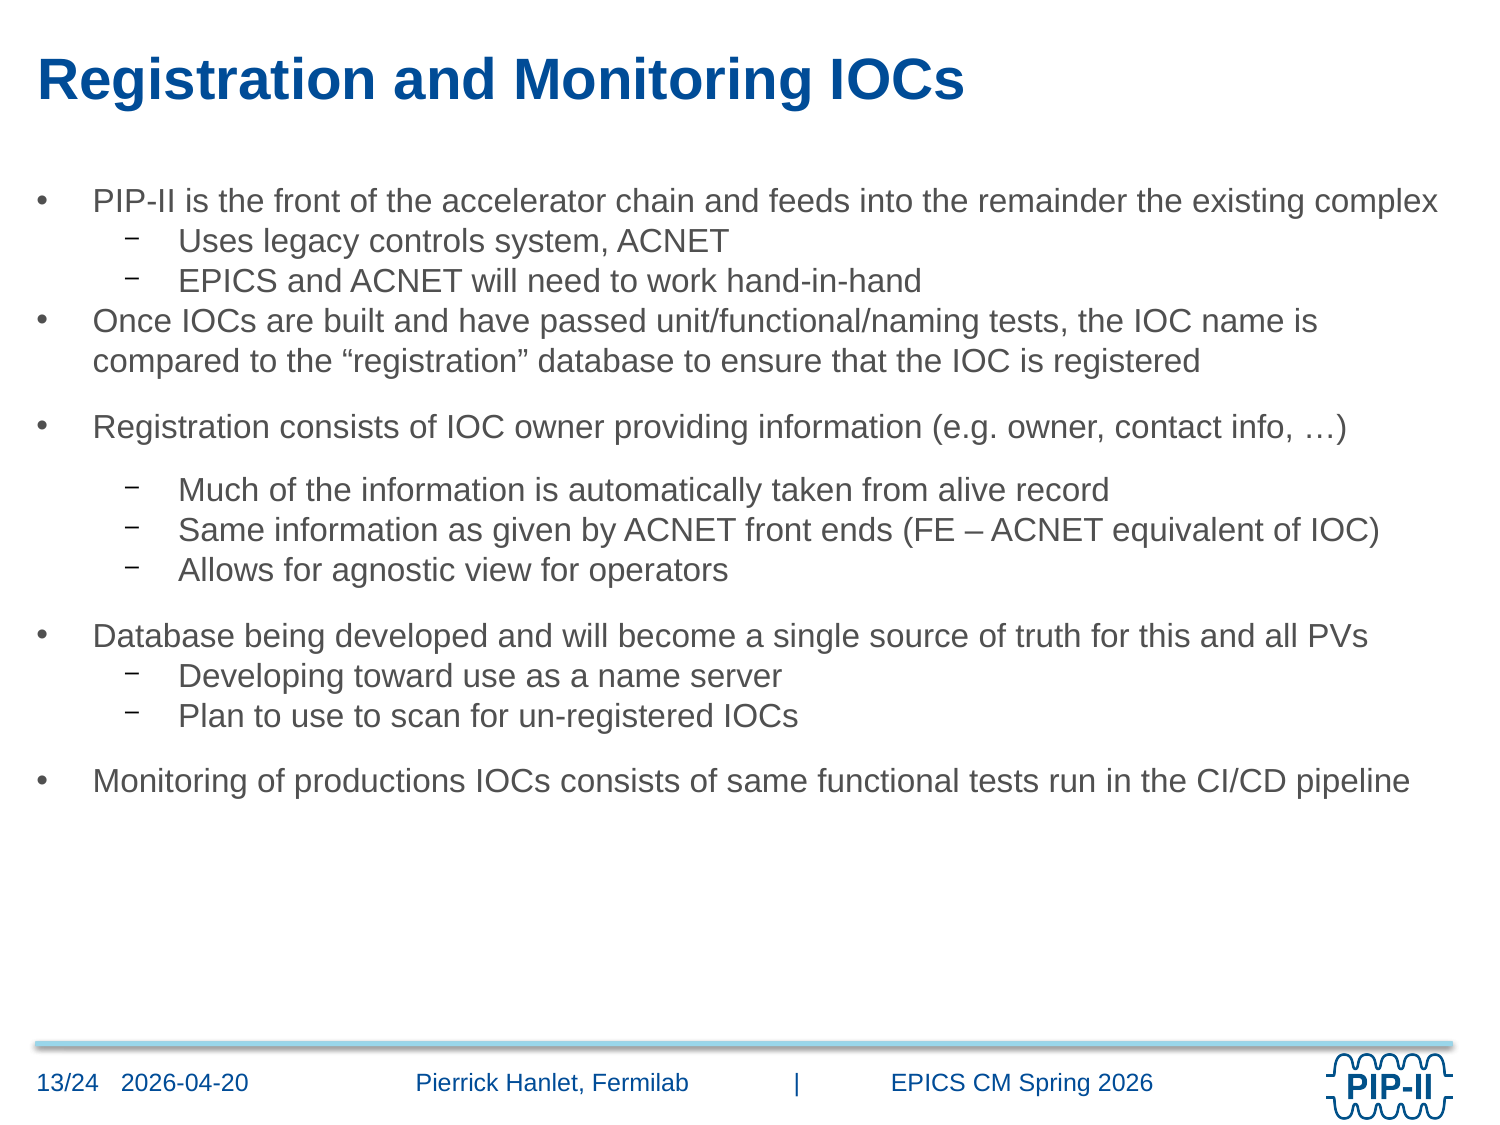

Registration and Monitoring IOCs
# PIP-II is the front of the accelerator chain and feeds into the remainder the existing complex
Uses legacy controls system, ACNET
EPICS and ACNET will need to work hand-in-hand
Once IOCs are built and have passed unit/functional/naming tests, the IOC name is compared to the “registration” database to ensure that the IOC is registered
Registration consists of IOC owner providing information (e.g. owner, contact info, …)
Much of the information is automatically taken from alive record
Same information as given by ACNET front ends (FE – ACNET equivalent of IOC)
Allows for agnostic view for operators
Database being developed and will become a single source of truth for this and all PVs
Developing toward use as a name server
Plan to use to scan for un-registered IOCs
Monitoring of productions IOCs consists of same functional tests run in the CI/CD pipeline
2026-04-20
Pierrick Hanlet, Fermilab | EPICS CM Spring 2026